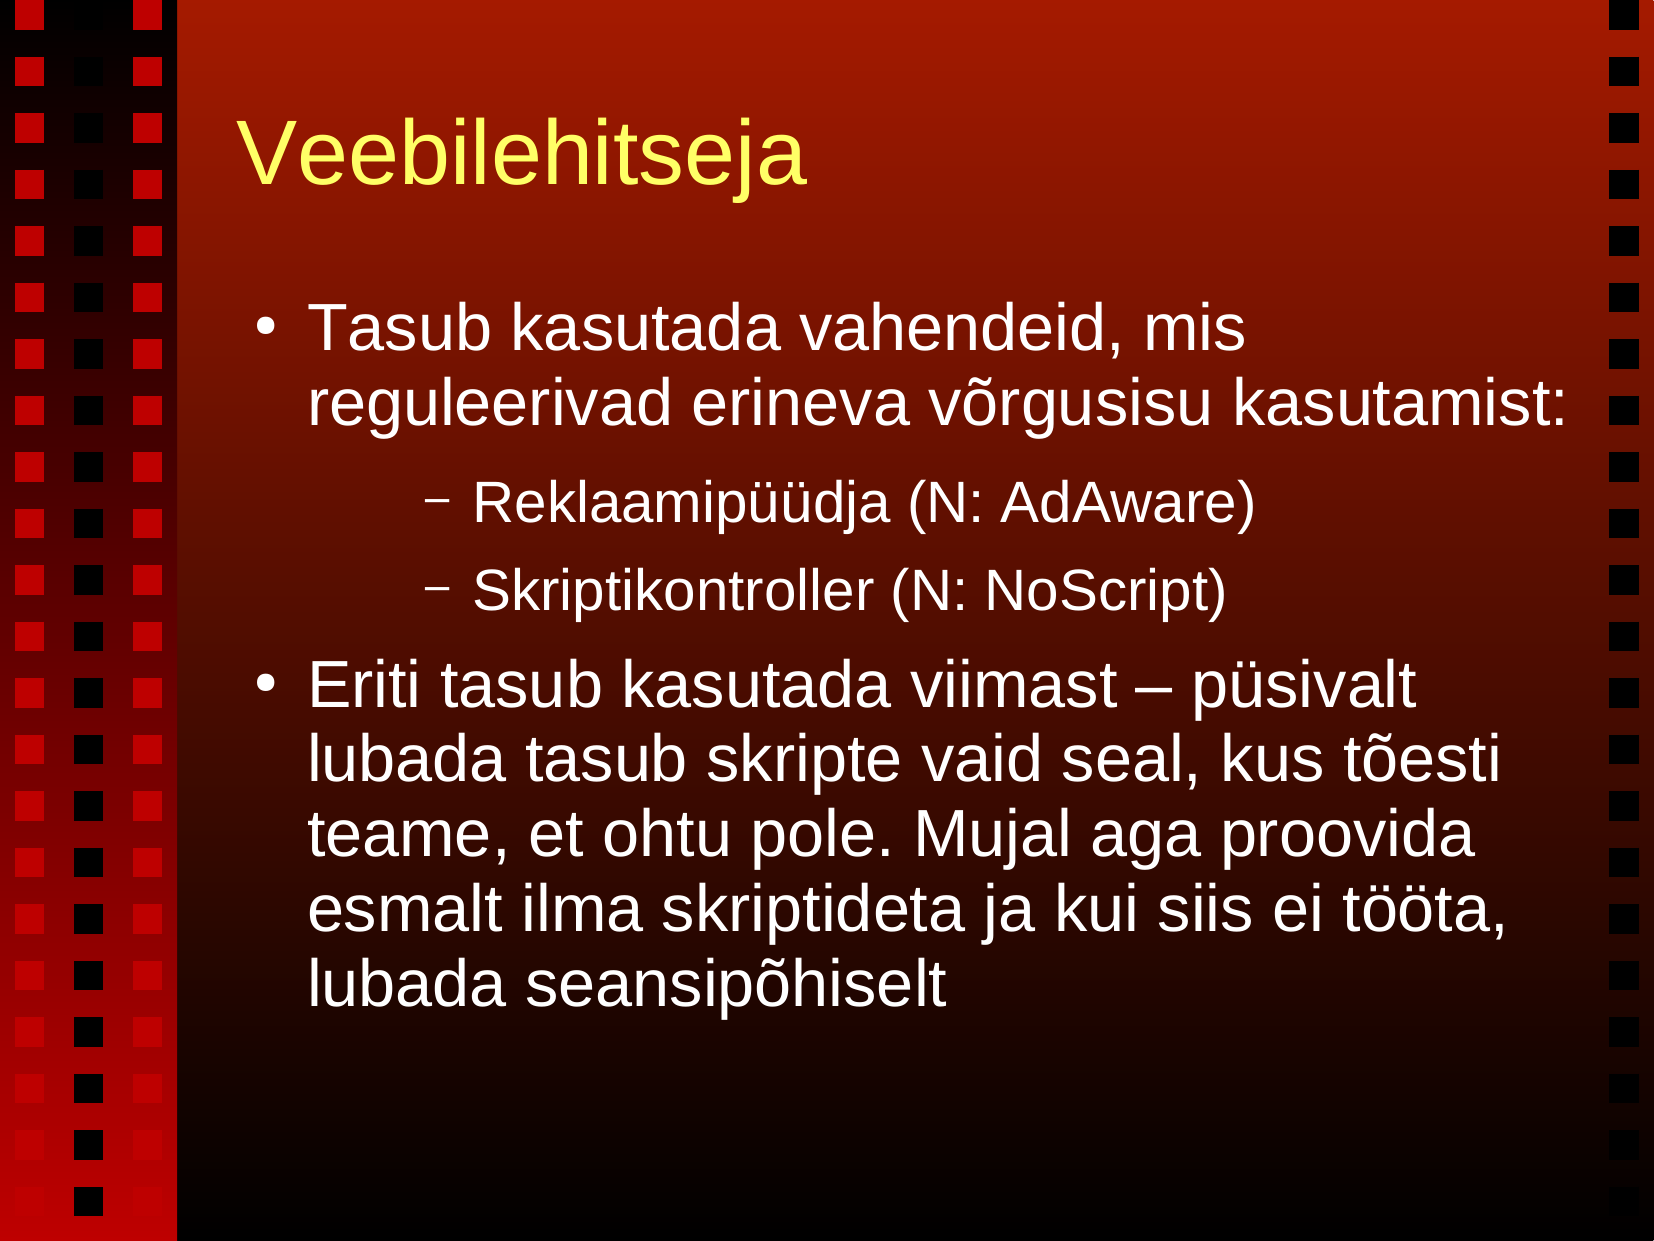

# Veebilehitseja
Tasub kasutada vahendeid, mis reguleerivad erineva võrgusisu kasutamist:
Reklaamipüüdja (N: AdAware)
Skriptikontroller (N: NoScript)
Eriti tasub kasutada viimast – püsivalt lubada tasub skripte vaid seal, kus tõesti teame, et ohtu pole. Mujal aga proovida esmalt ilma skriptideta ja kui siis ei tööta, lubada seansipõhiselt